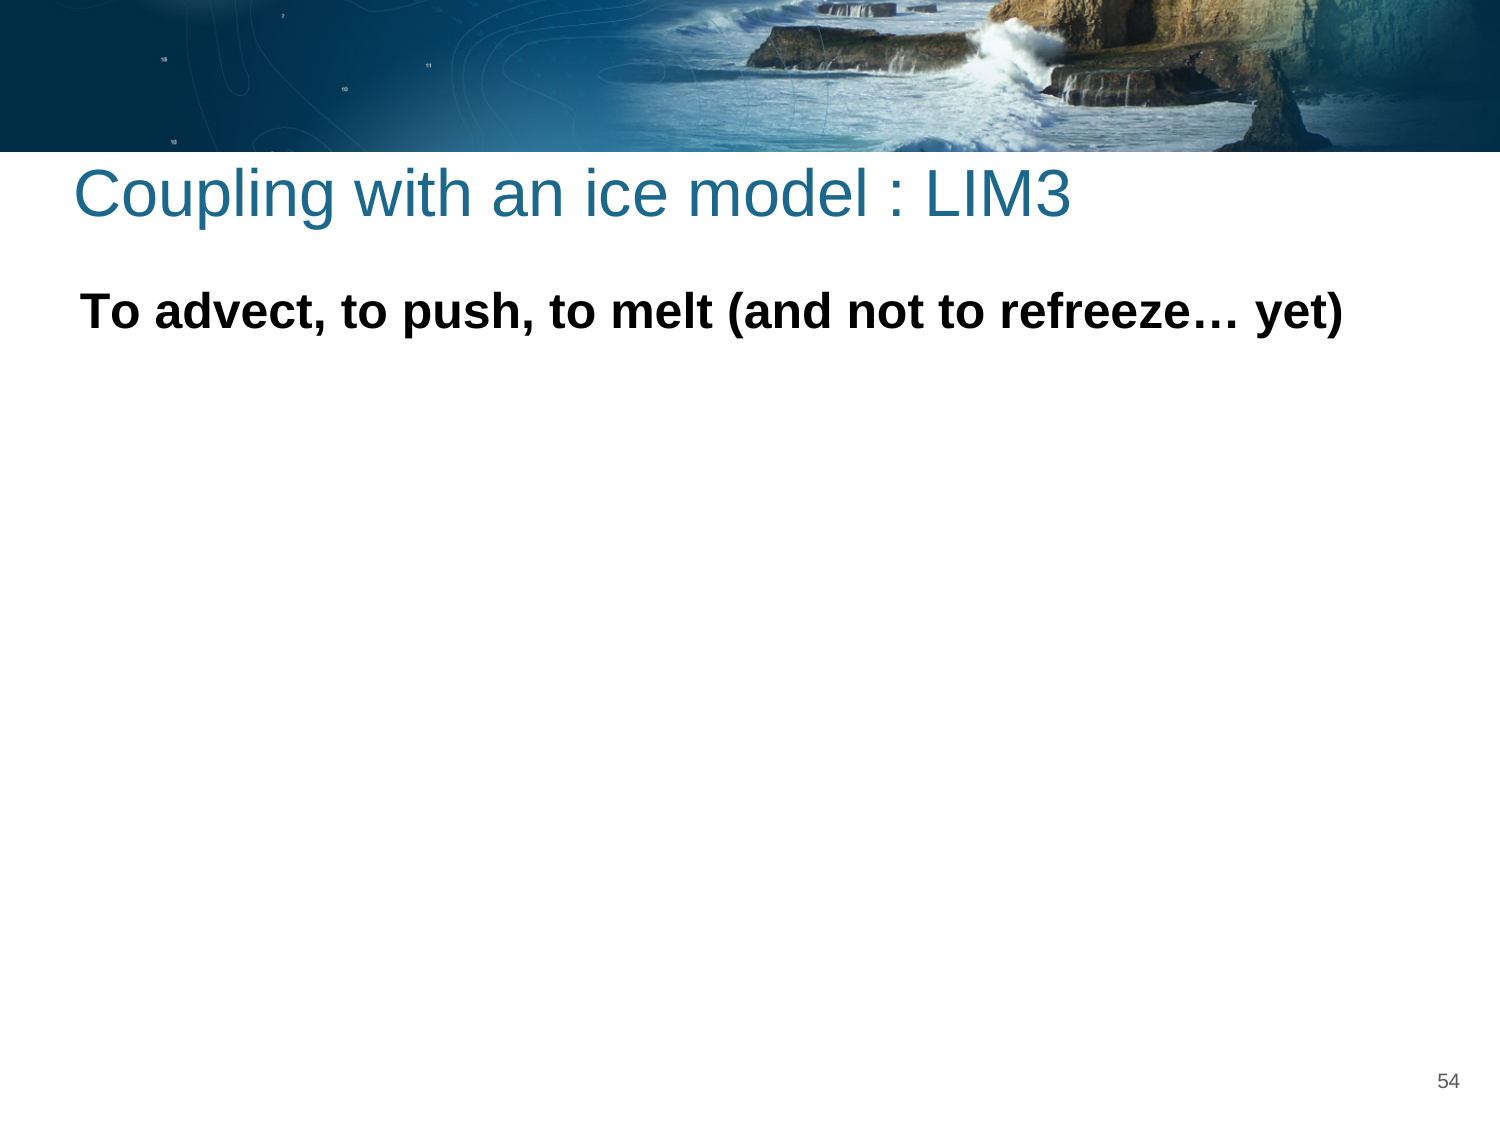

# Coupling with an ice model : LIM3
To advect, to push, to melt (and not to refreeze… yet)